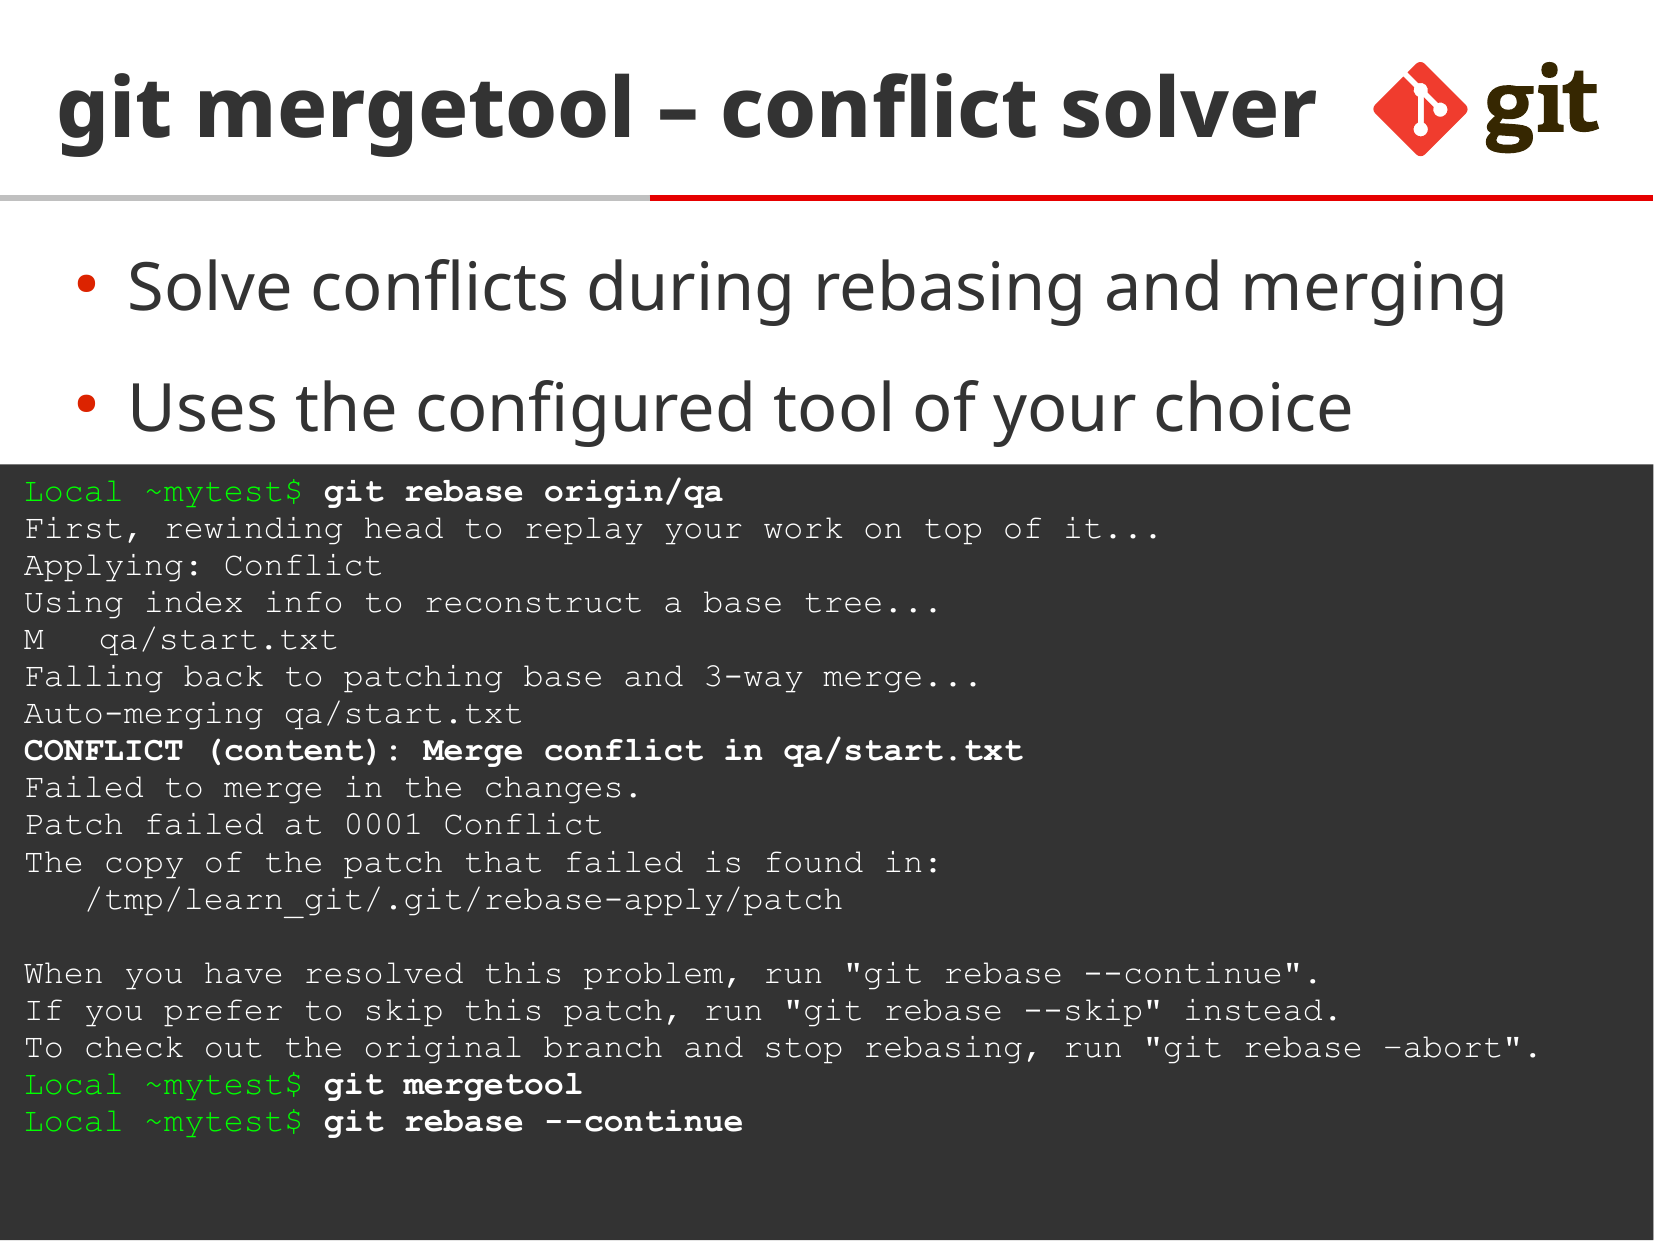

# git mergetool – conflict solver
Solve conflicts during rebasing and merging
Uses the configured tool of your choice
Local ~mytest$ git rebase origin/qa
First, rewinding head to replay your work on top of it...
Applying: Conflict
Using index info to reconstruct a base tree...
M	qa/start.txt
Falling back to patching base and 3-way merge...
Auto-merging qa/start.txt
CONFLICT (content): Merge conflict in qa/start.txt
Failed to merge in the changes.
Patch failed at 0001 Conflict
The copy of the patch that failed is found in:
 /tmp/learn_git/.git/rebase-apply/patch
When you have resolved this problem, run "git rebase --continue".
If you prefer to skip this patch, run "git rebase --skip" instead.
To check out the original branch and stop rebasing, run "git rebase –abort".
Local ~mytest$ git mergetool
Local ~mytest$ git rebase --continue
44